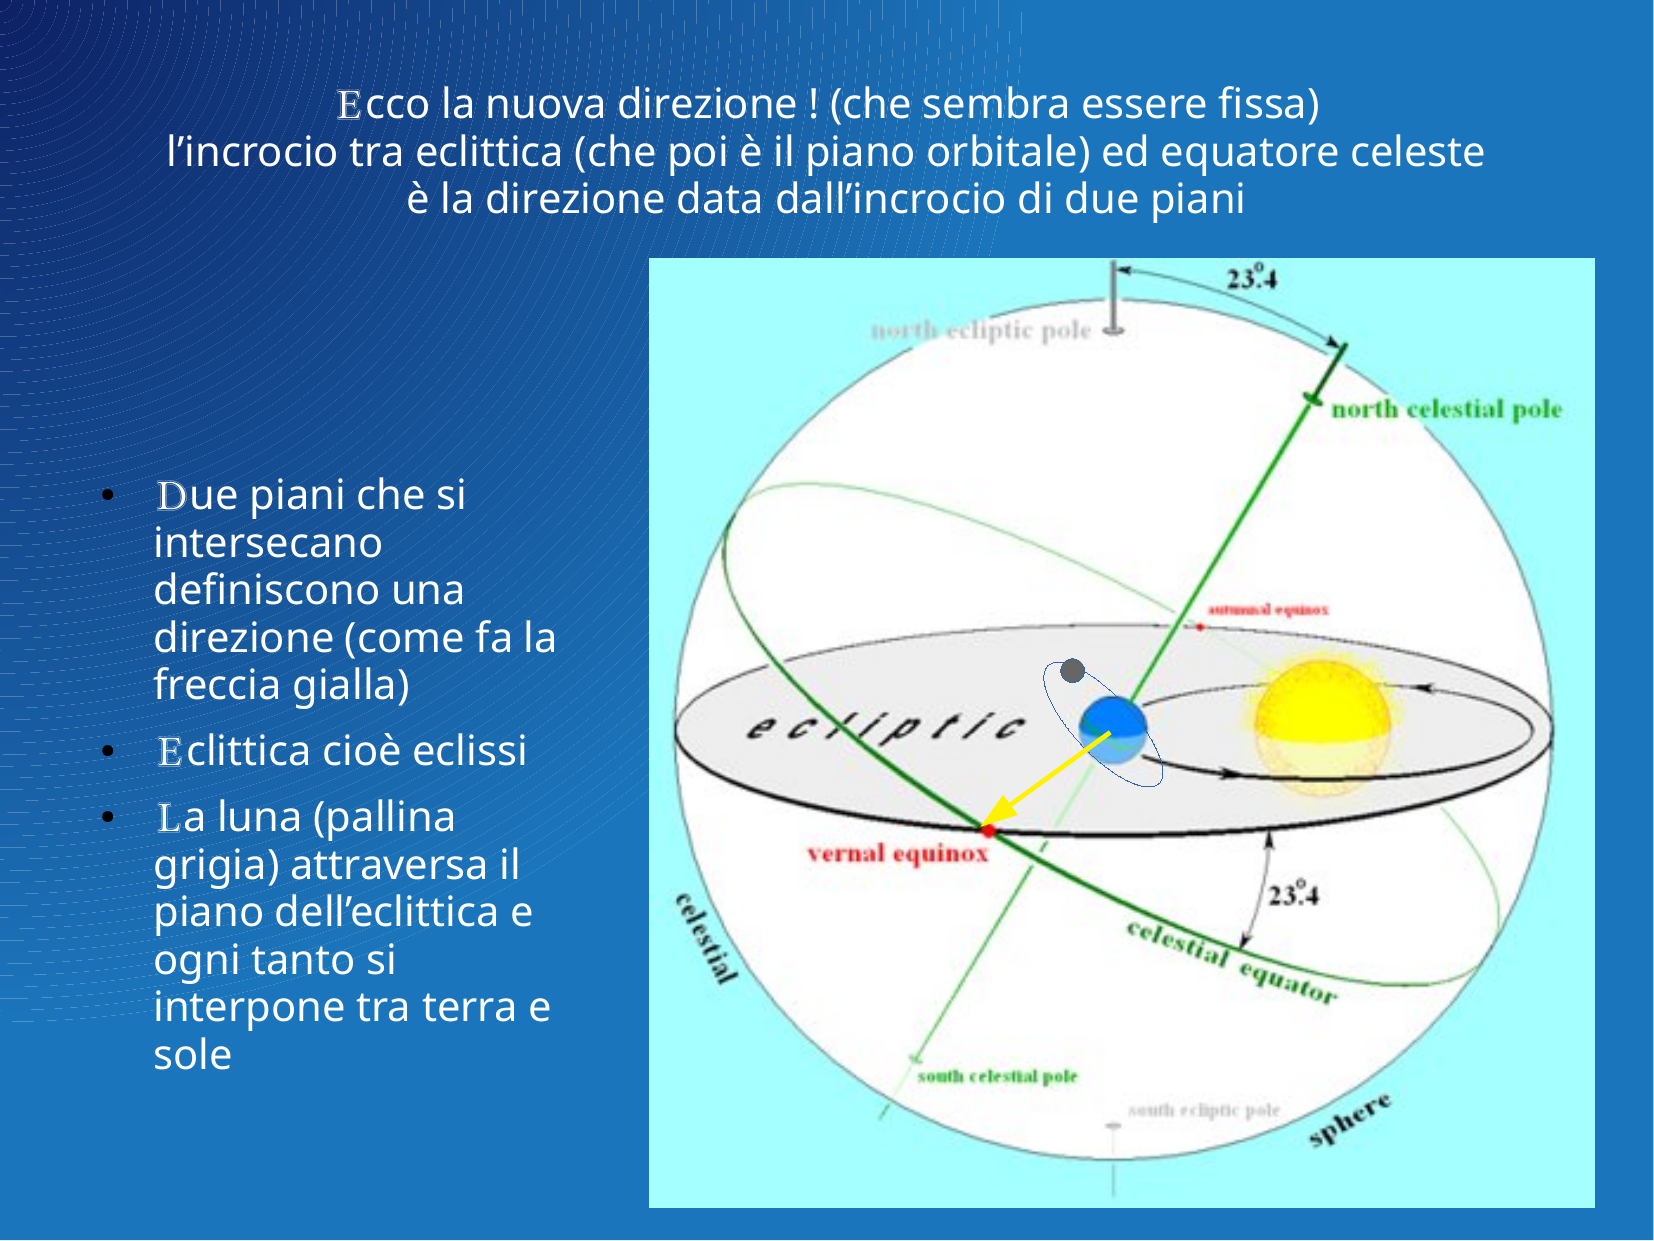

# Ecco la nuova direzione ! (che sembra essere fissa) l’incrocio tra eclittica (che poi è il piano orbitale) ed equatore celeste è la direzione data dall’incrocio di due piani
Due piani che si intersecano definiscono una direzione (come fa la freccia gialla)
Eclittica cioè eclissi
La luna (pallina grigia) attraversa il piano dell’eclittica e ogni tanto si interpone tra terra e sole